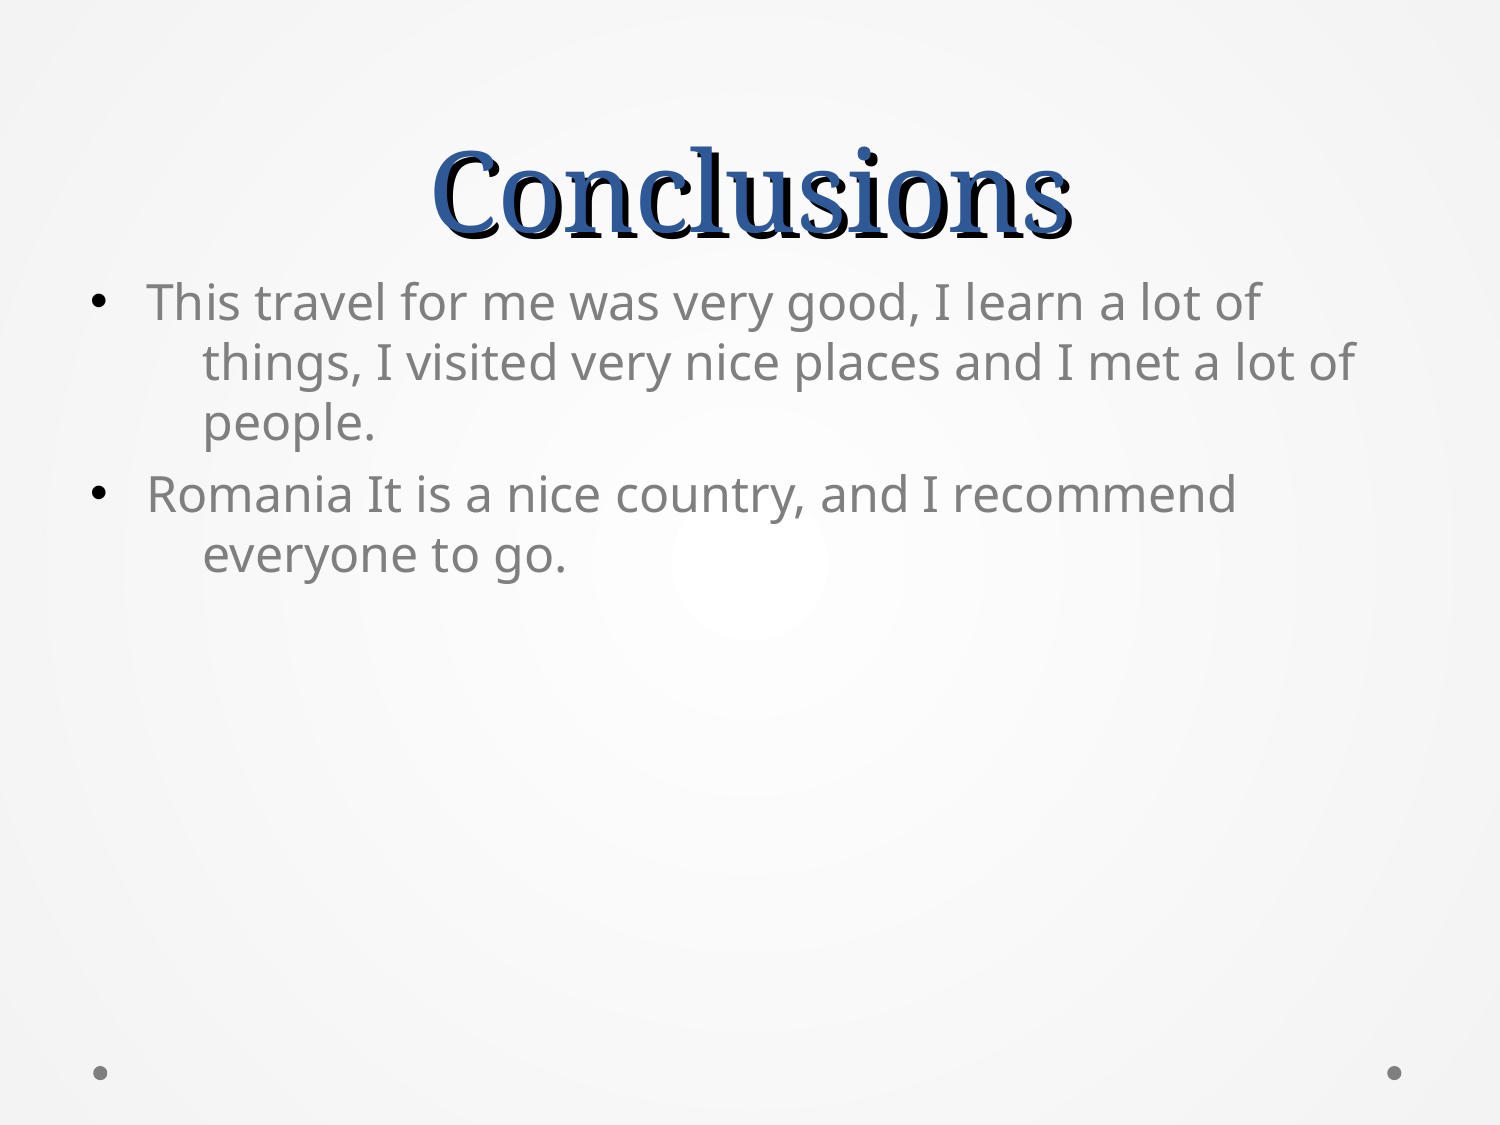

# Conclusions
This travel for me was very good, I learn a lot of things, I visited very nice places and I met a lot of people.
Romania It is a nice country, and I recommend everyone to go.